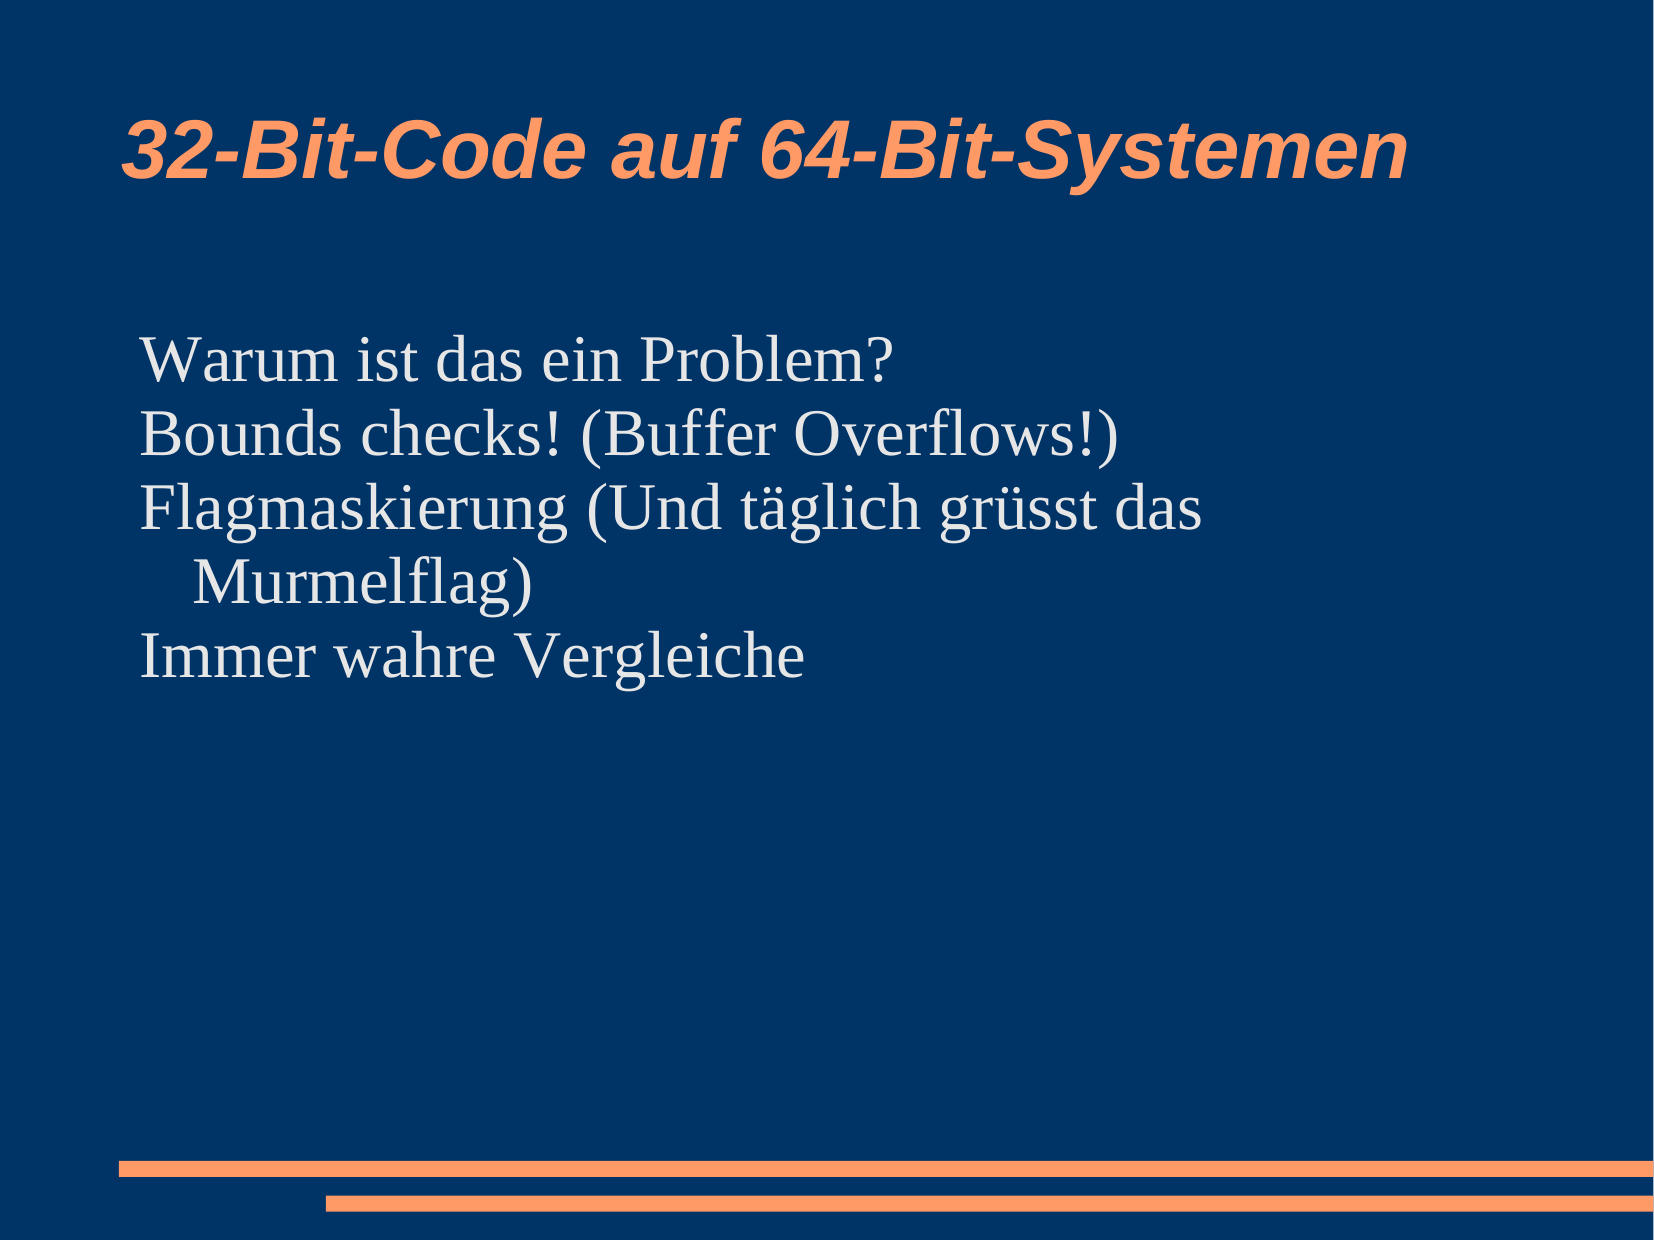

# 32-Bit-Code auf 64-Bit-Systemen
Warum ist das ein Problem?
Bounds checks! (Buffer Overflows!)
Flagmaskierung (Und täglich grüsst das Murmelflag)
Immer wahre Vergleiche